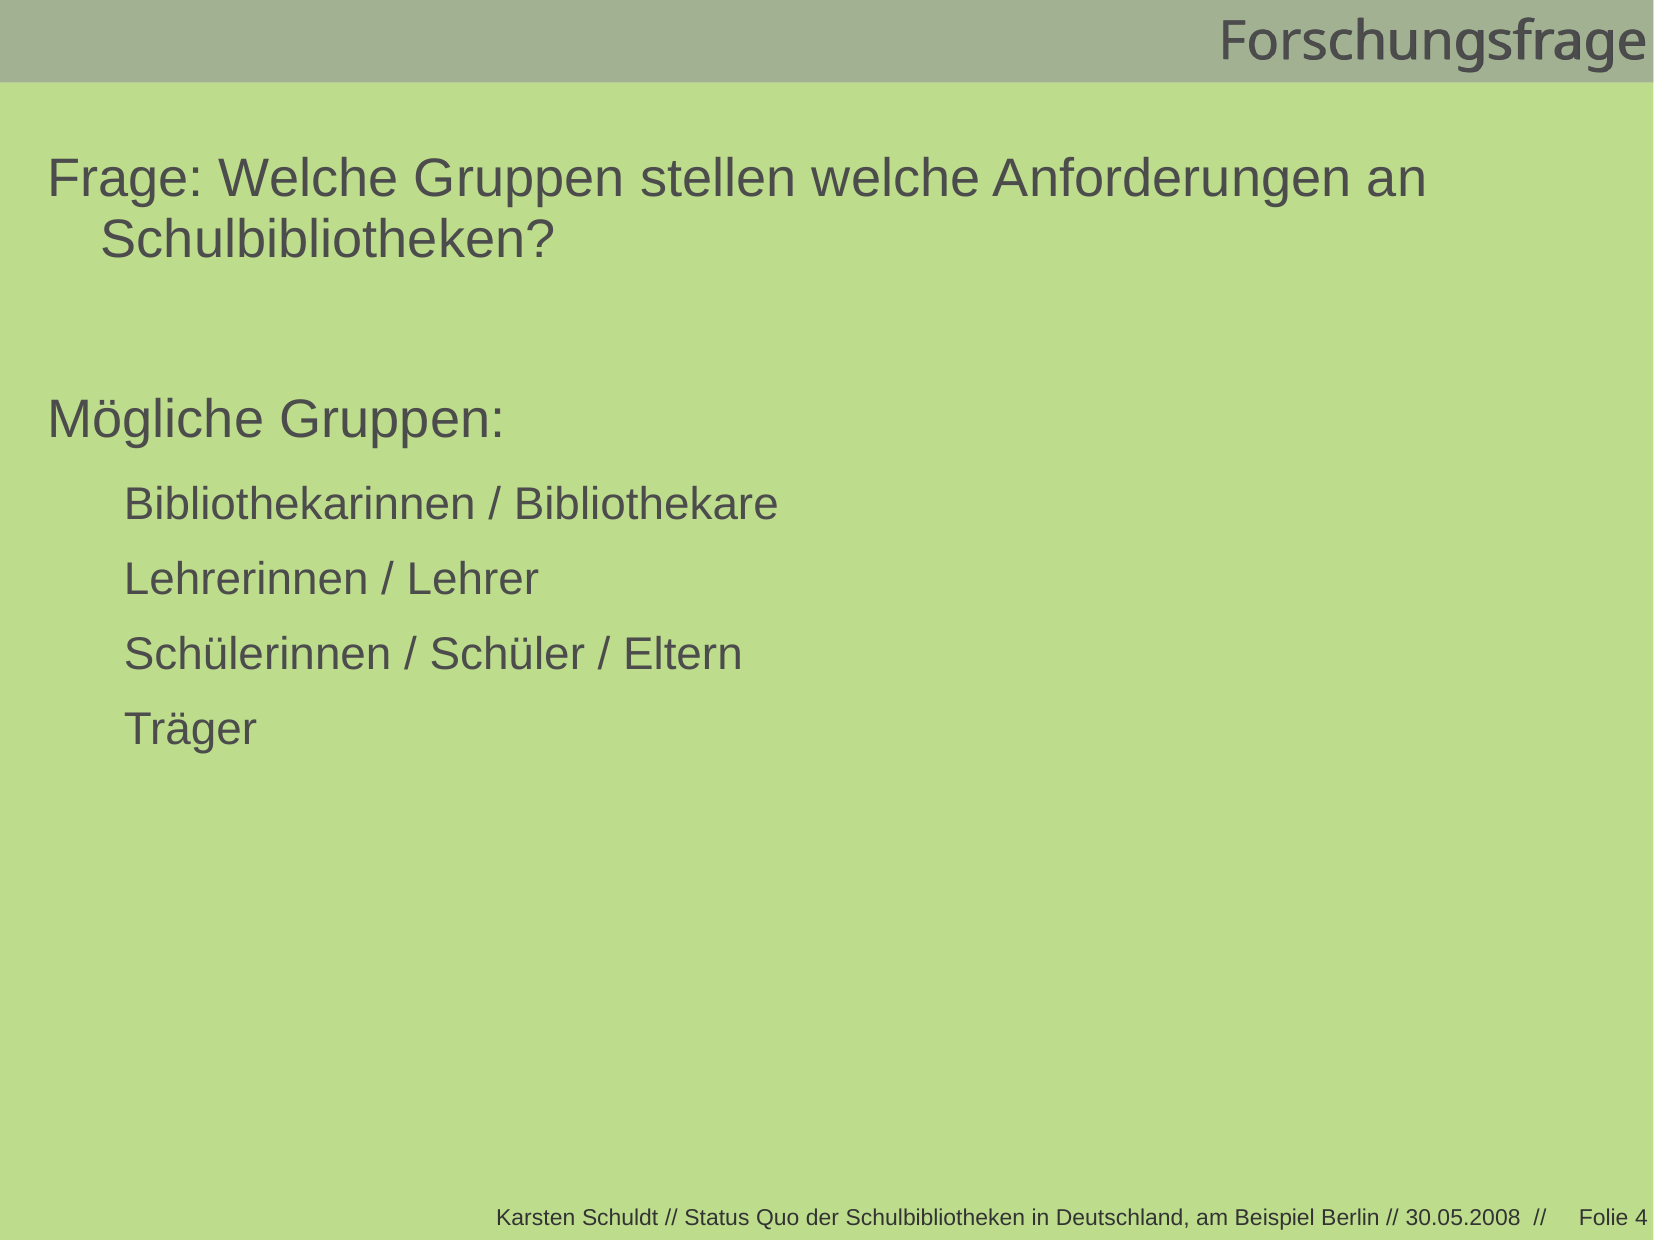

# Forschungsfrage
Frage: Welche Gruppen stellen welche Anforderungen an Schulbibliotheken?
Mögliche Gruppen:
Bibliothekarinnen / Bibliothekare
Lehrerinnen / Lehrer
Schülerinnen / Schüler / Eltern
Träger
4